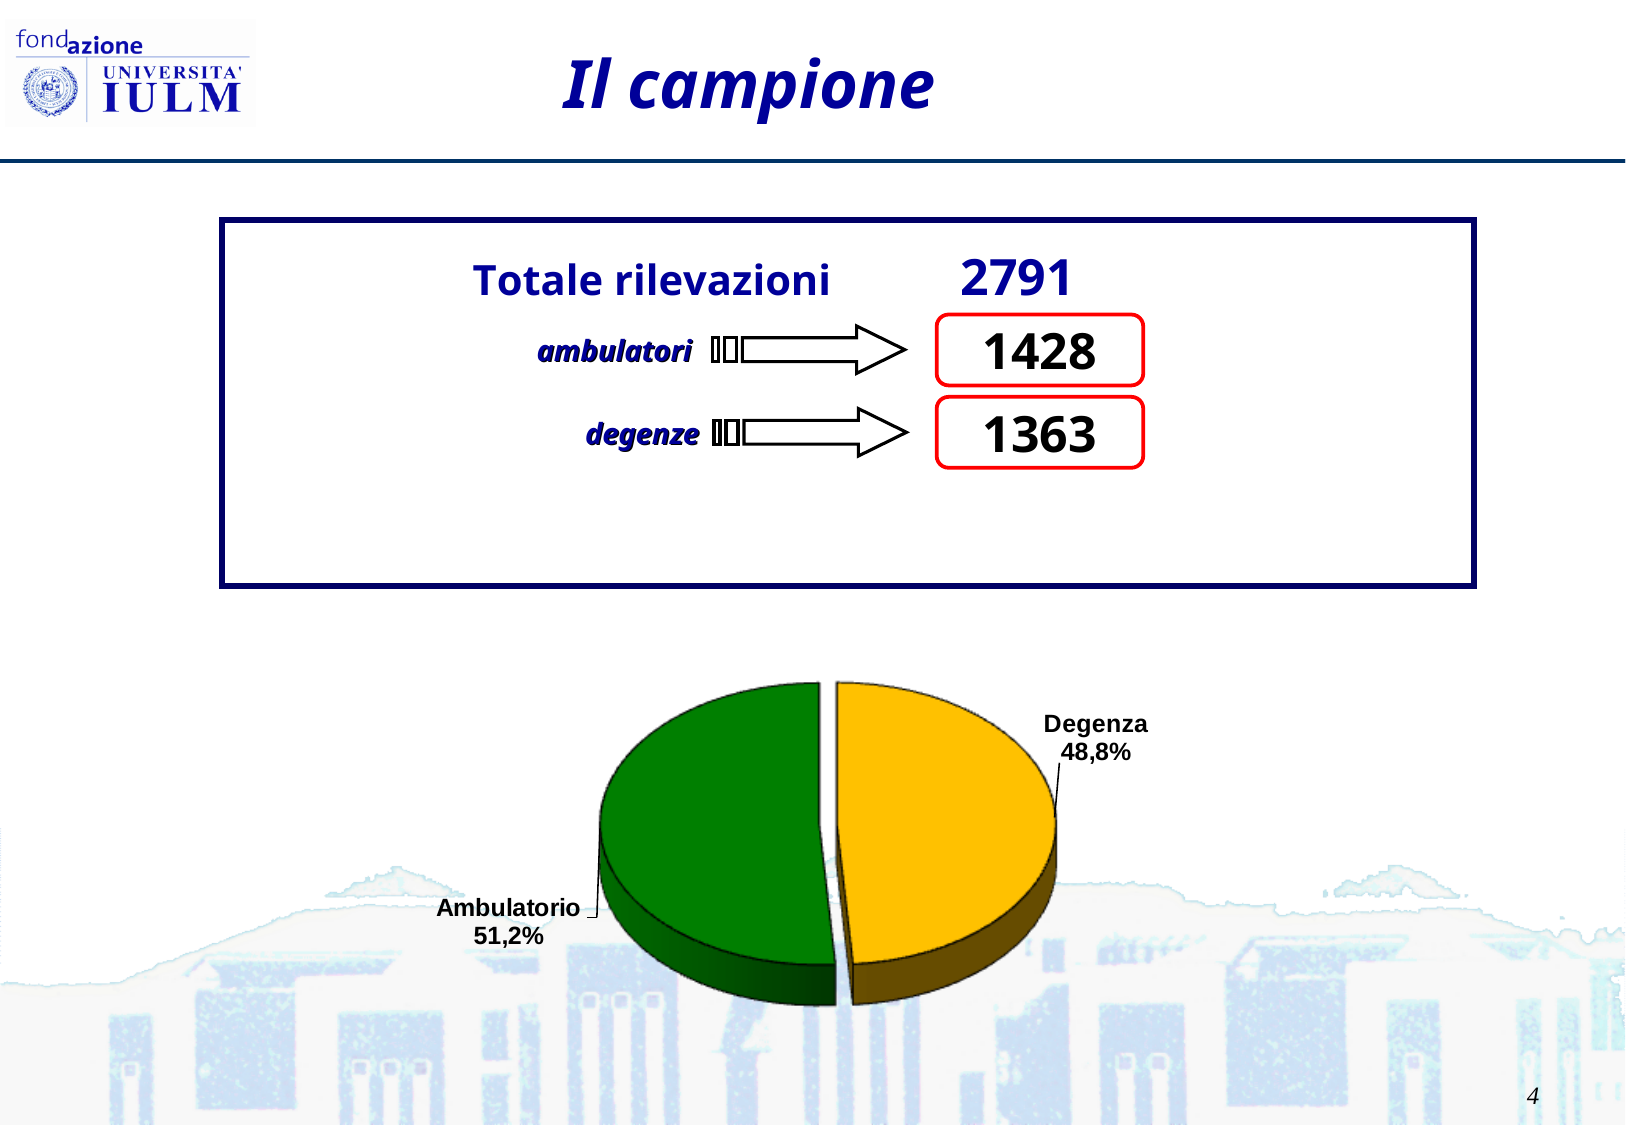

Il campione
Totale rilevazioni 2791
ambulatori
1428
1363
degenze